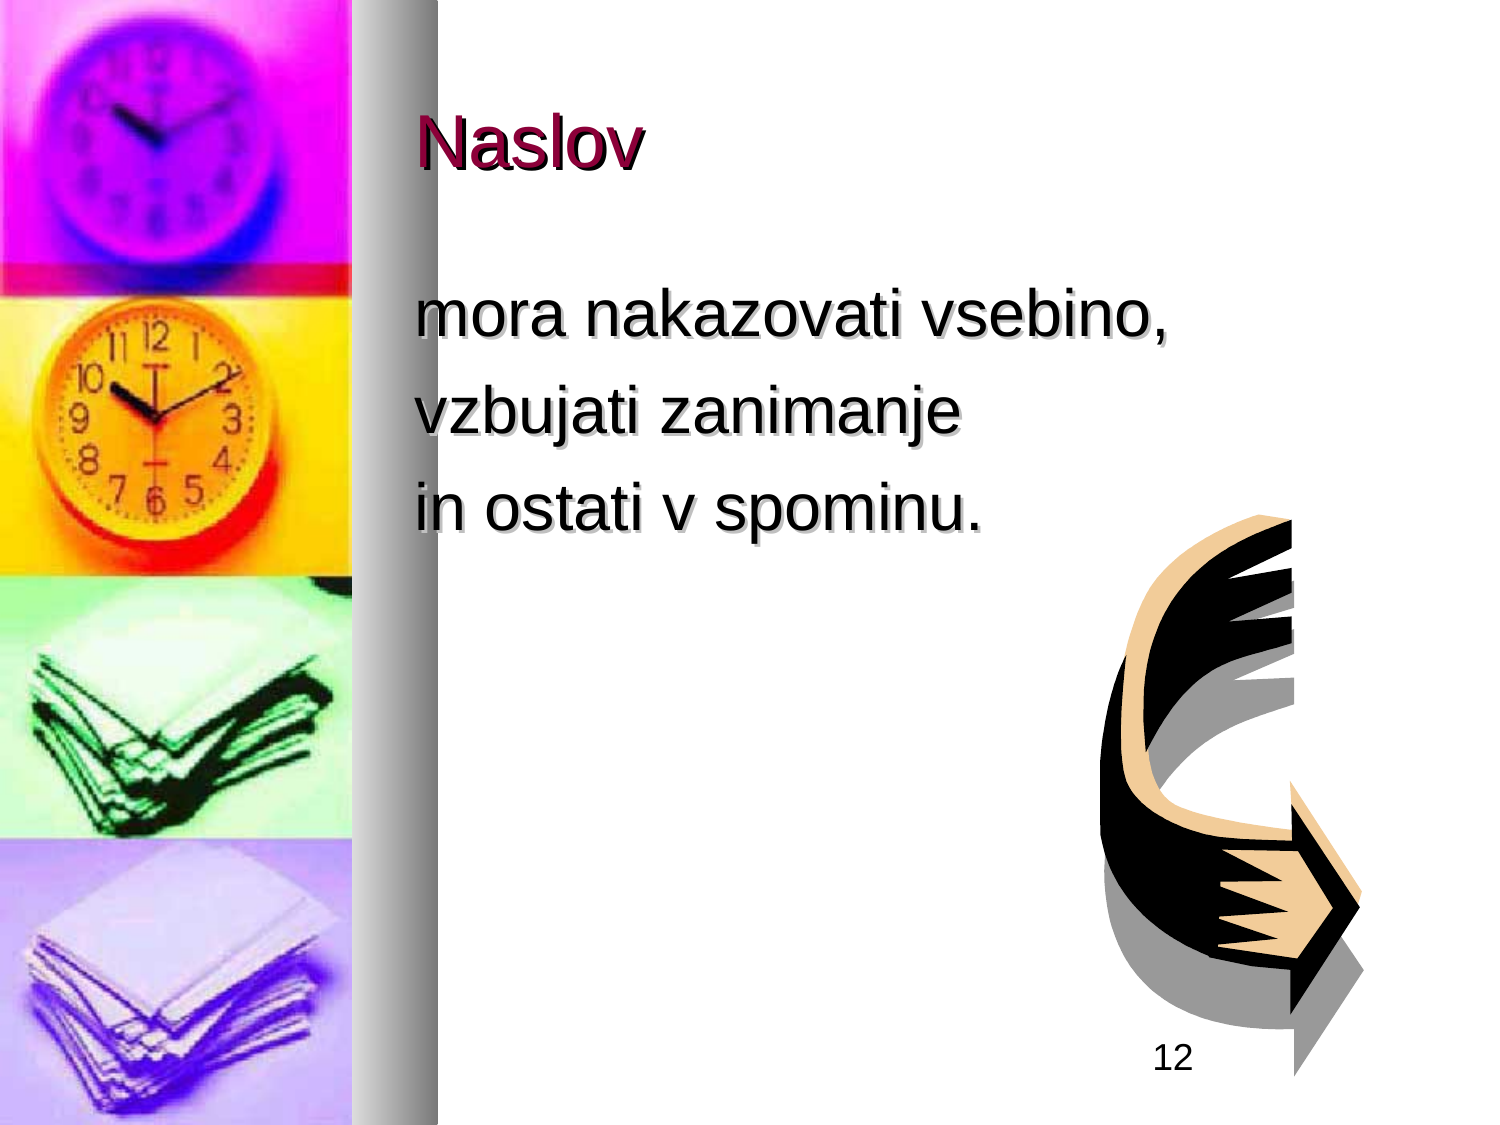

# Naslov
mora nakazovati vsebino,
vzbujati zanimanje
in ostati v spominu.
12